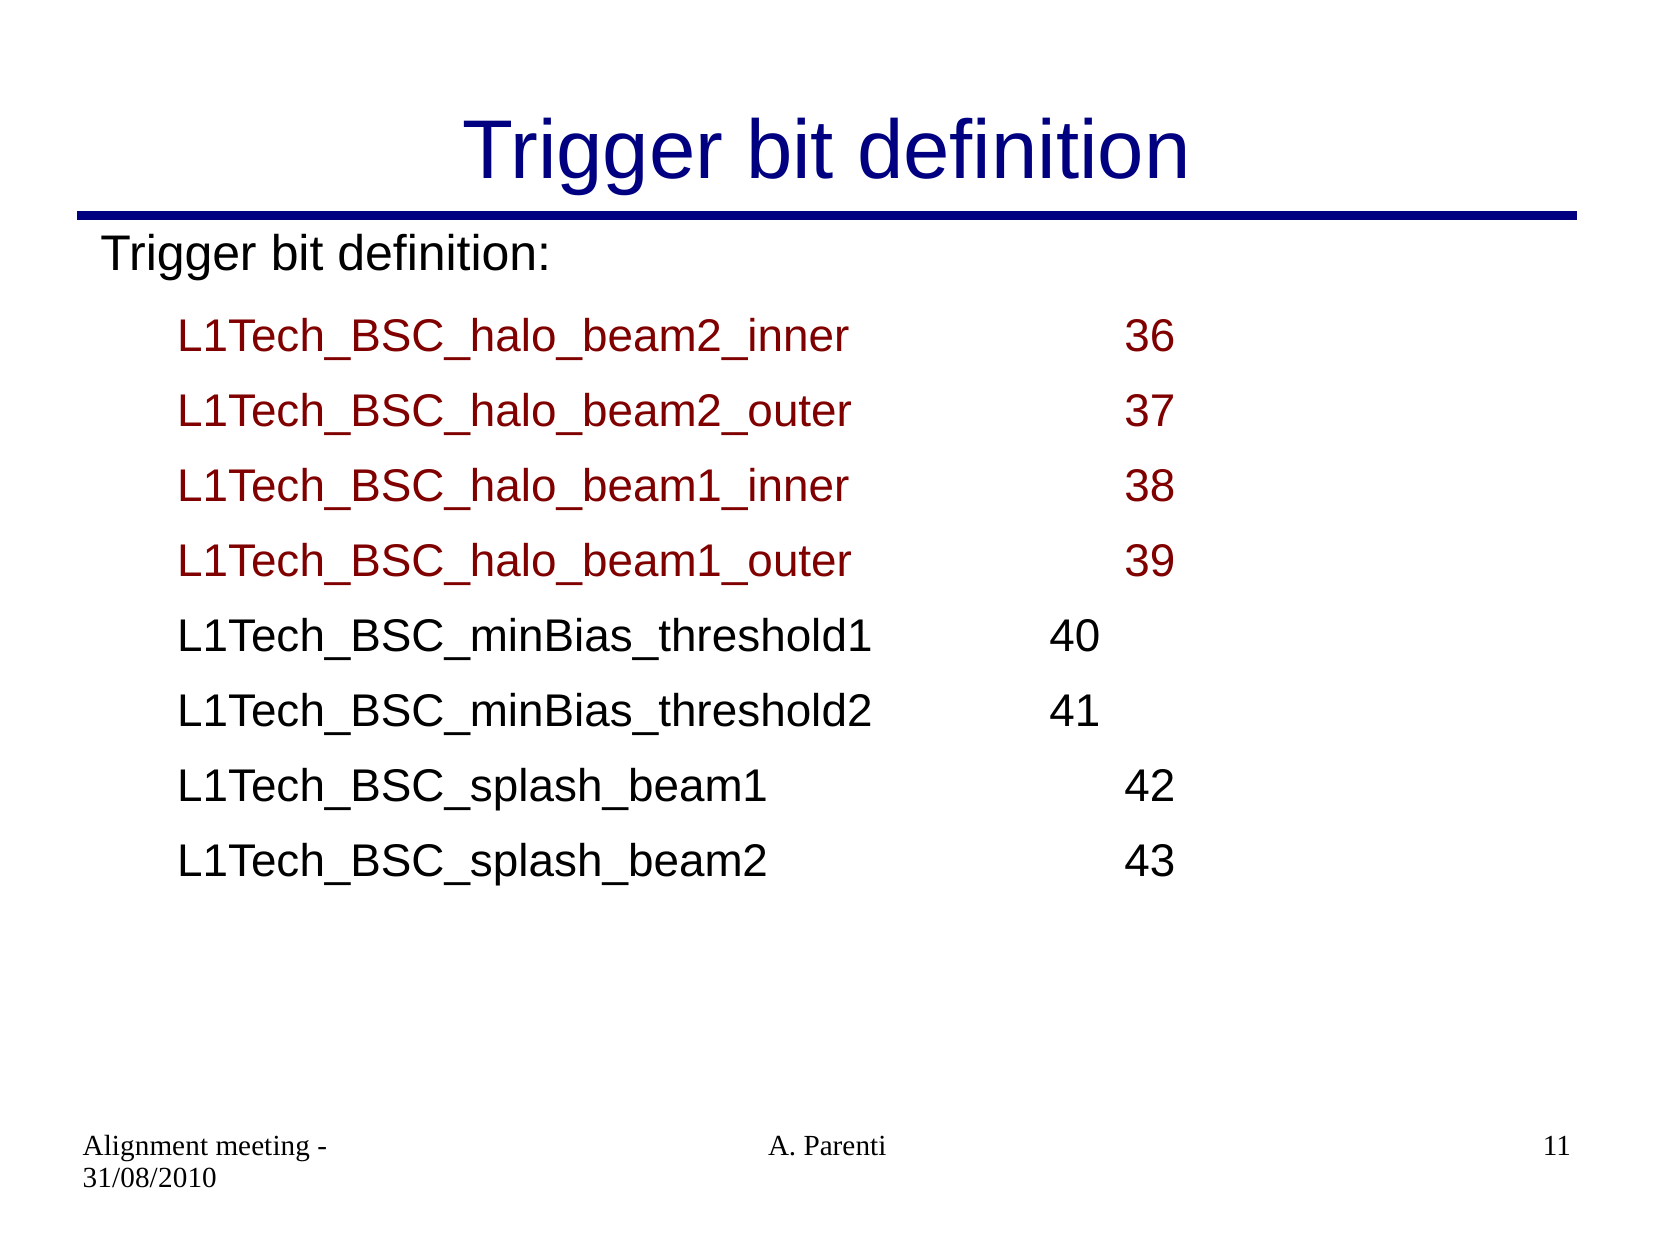

# Trigger bit definition
Trigger bit definition:
L1Tech_BSC_halo_beam2_inner				36
L1Tech_BSC_halo_beam2_outer				37
L1Tech_BSC_halo_beam1_inner				38
L1Tech_BSC_halo_beam1_outer				39
L1Tech_BSC_minBias_threshold1			40
L1Tech_BSC_minBias_threshold2			41
L1Tech_BSC_splash_beam1					42
L1Tech_BSC_splash_beam2					43
11